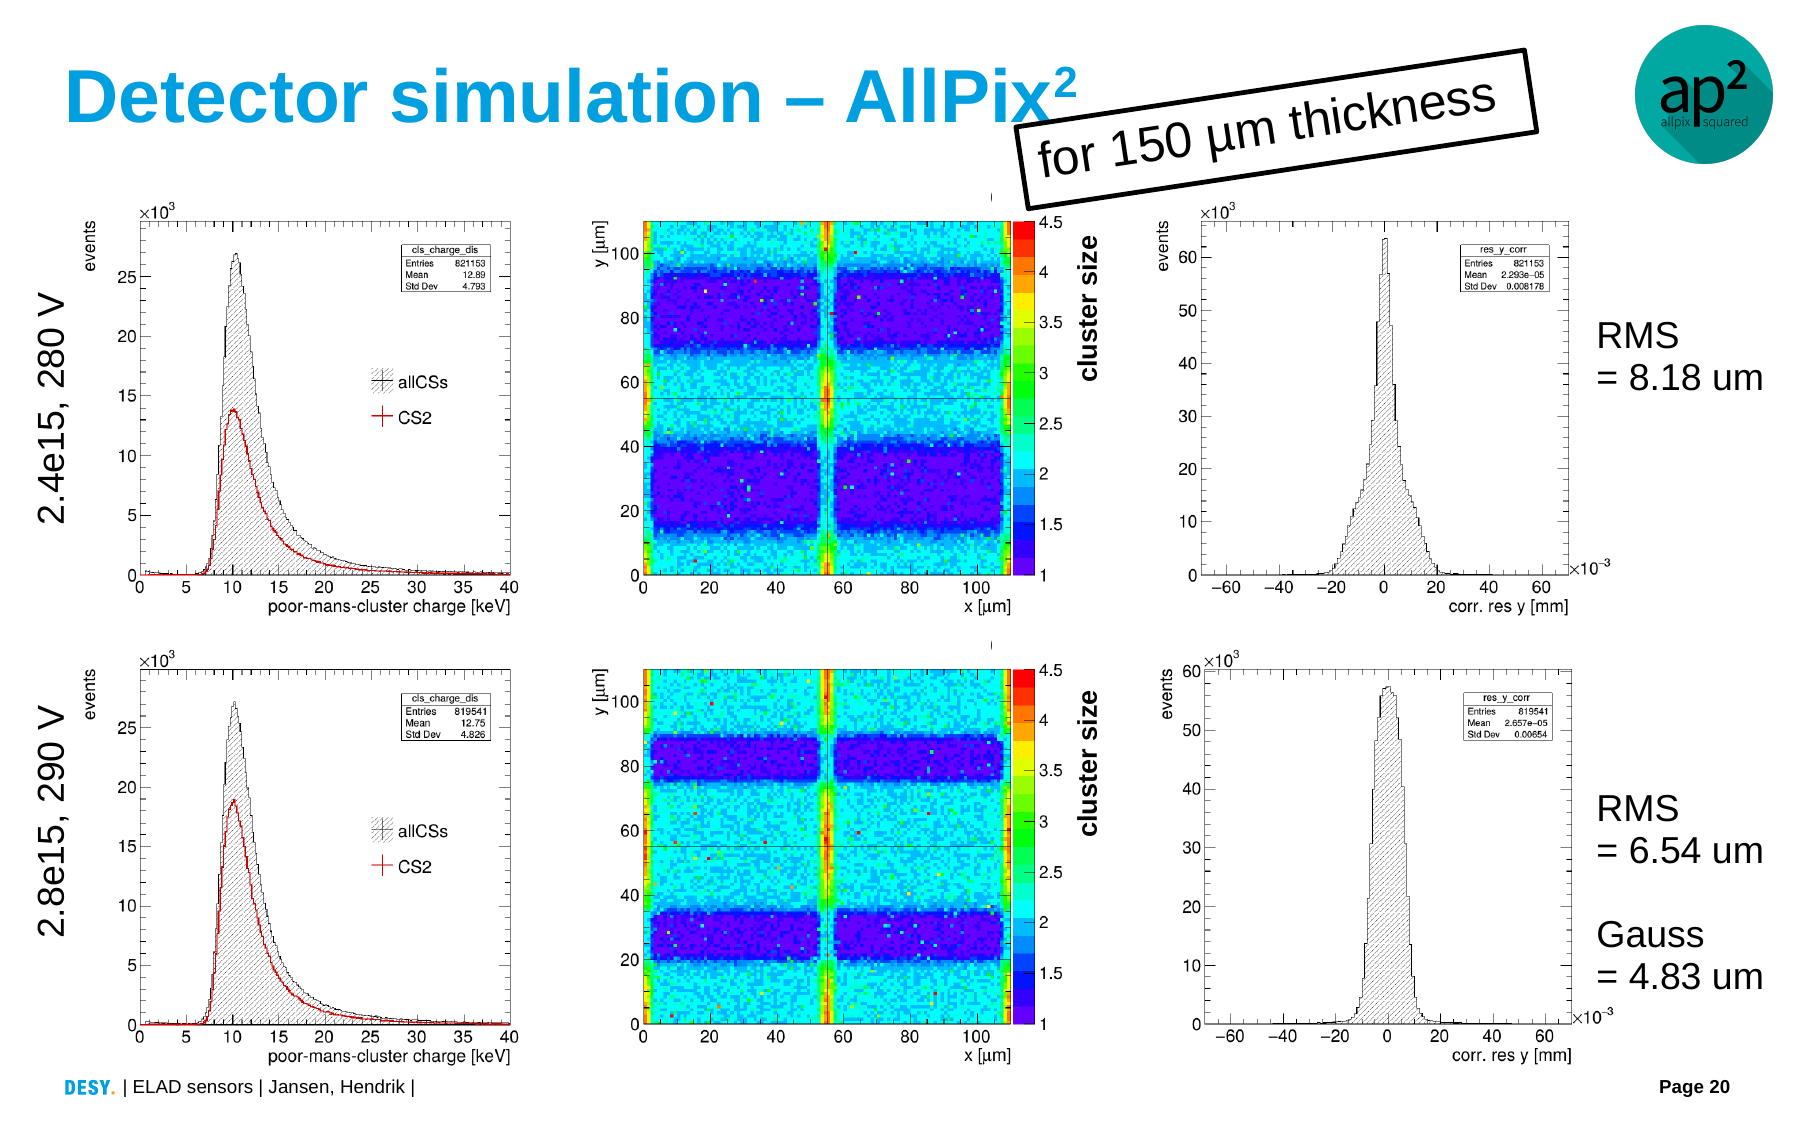

# Detector simulation – AllPix2
for 150 µm thickness
cluster size
RMS
= 8.18 um
2.4e15, 280 V
cluster size
RMS
= 6.54 um
Gauss
= 4.83 um
2.8e15, 290 V